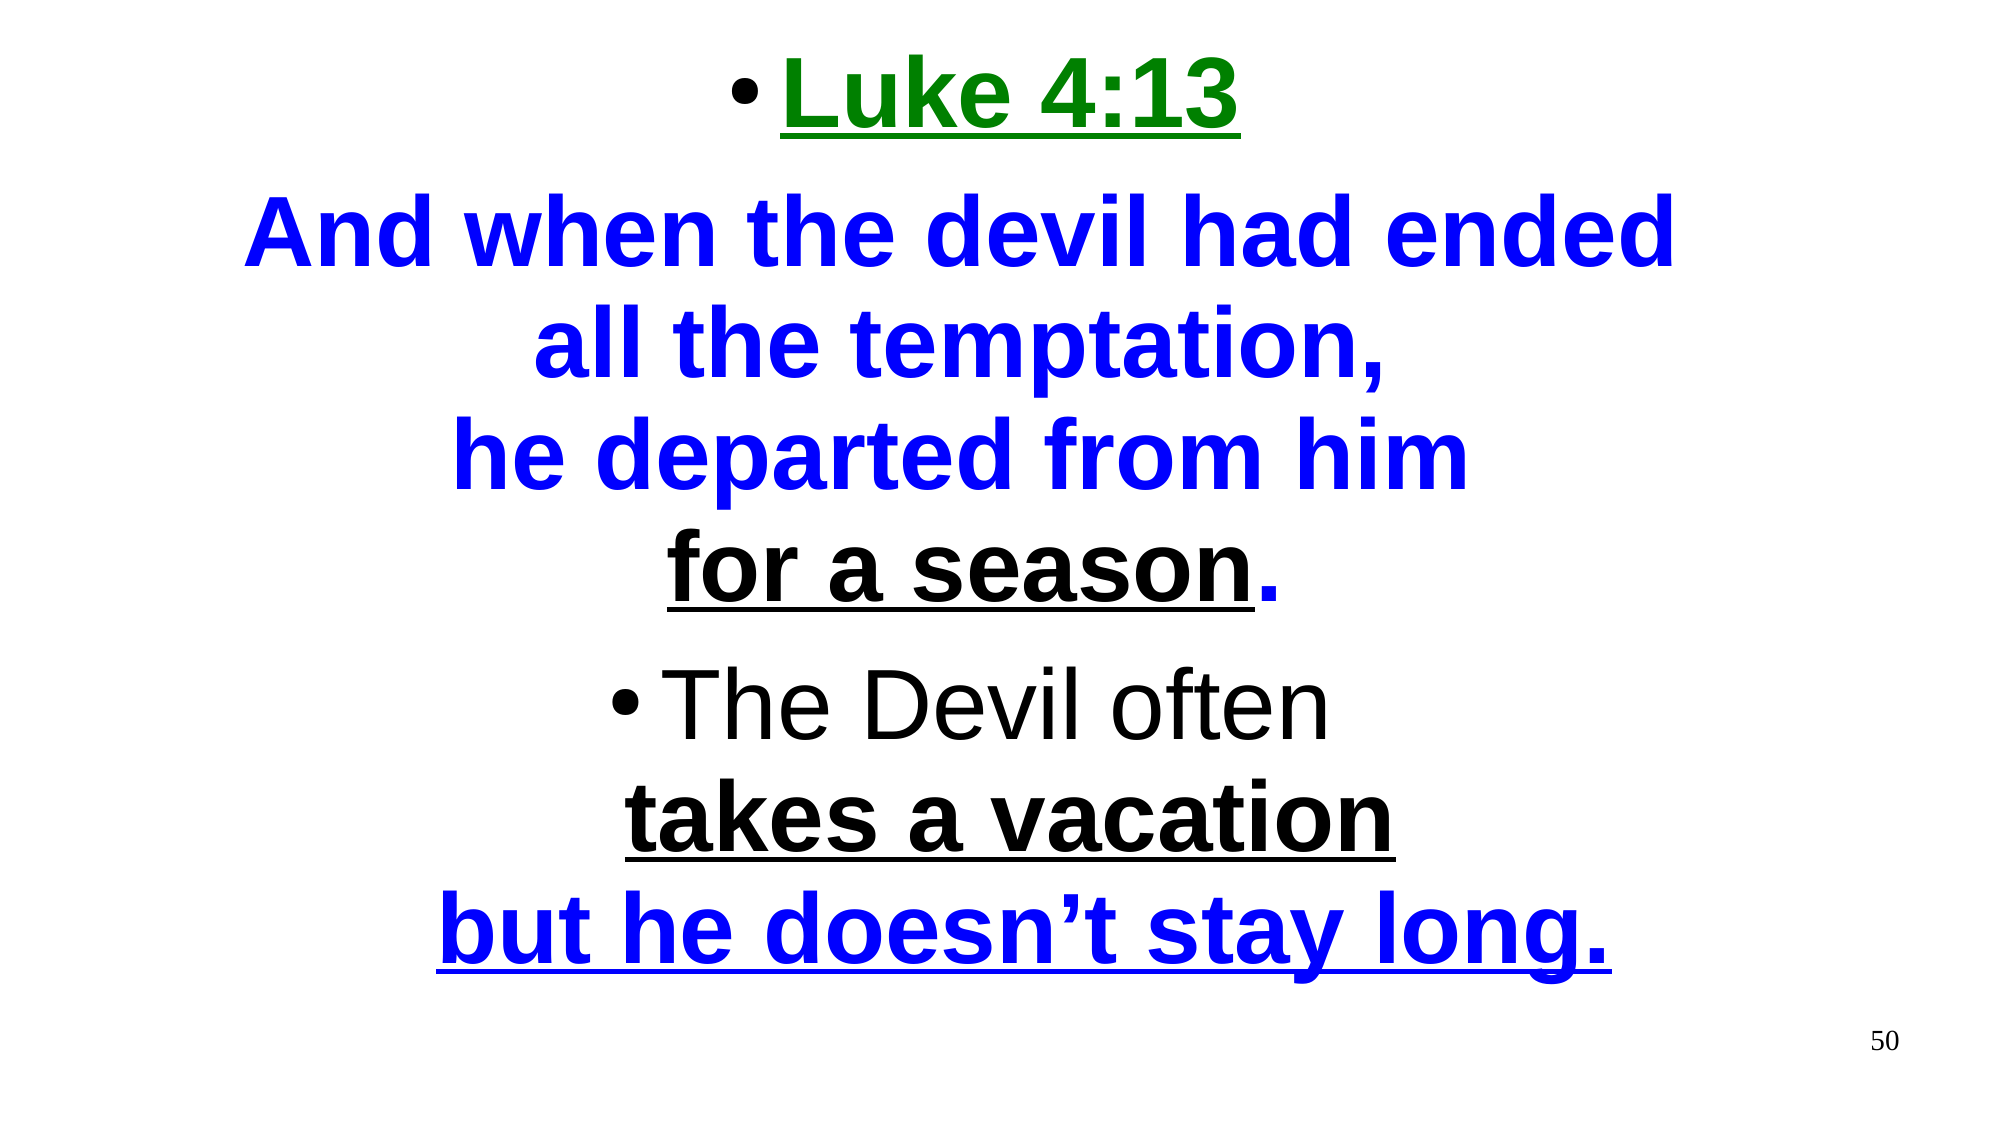

# Luke 4:13
And when the devil had ended
all the temptation,
he departed from him
for a season.
The Devil often
takes a vacation
 but he doesn’t stay long.
50